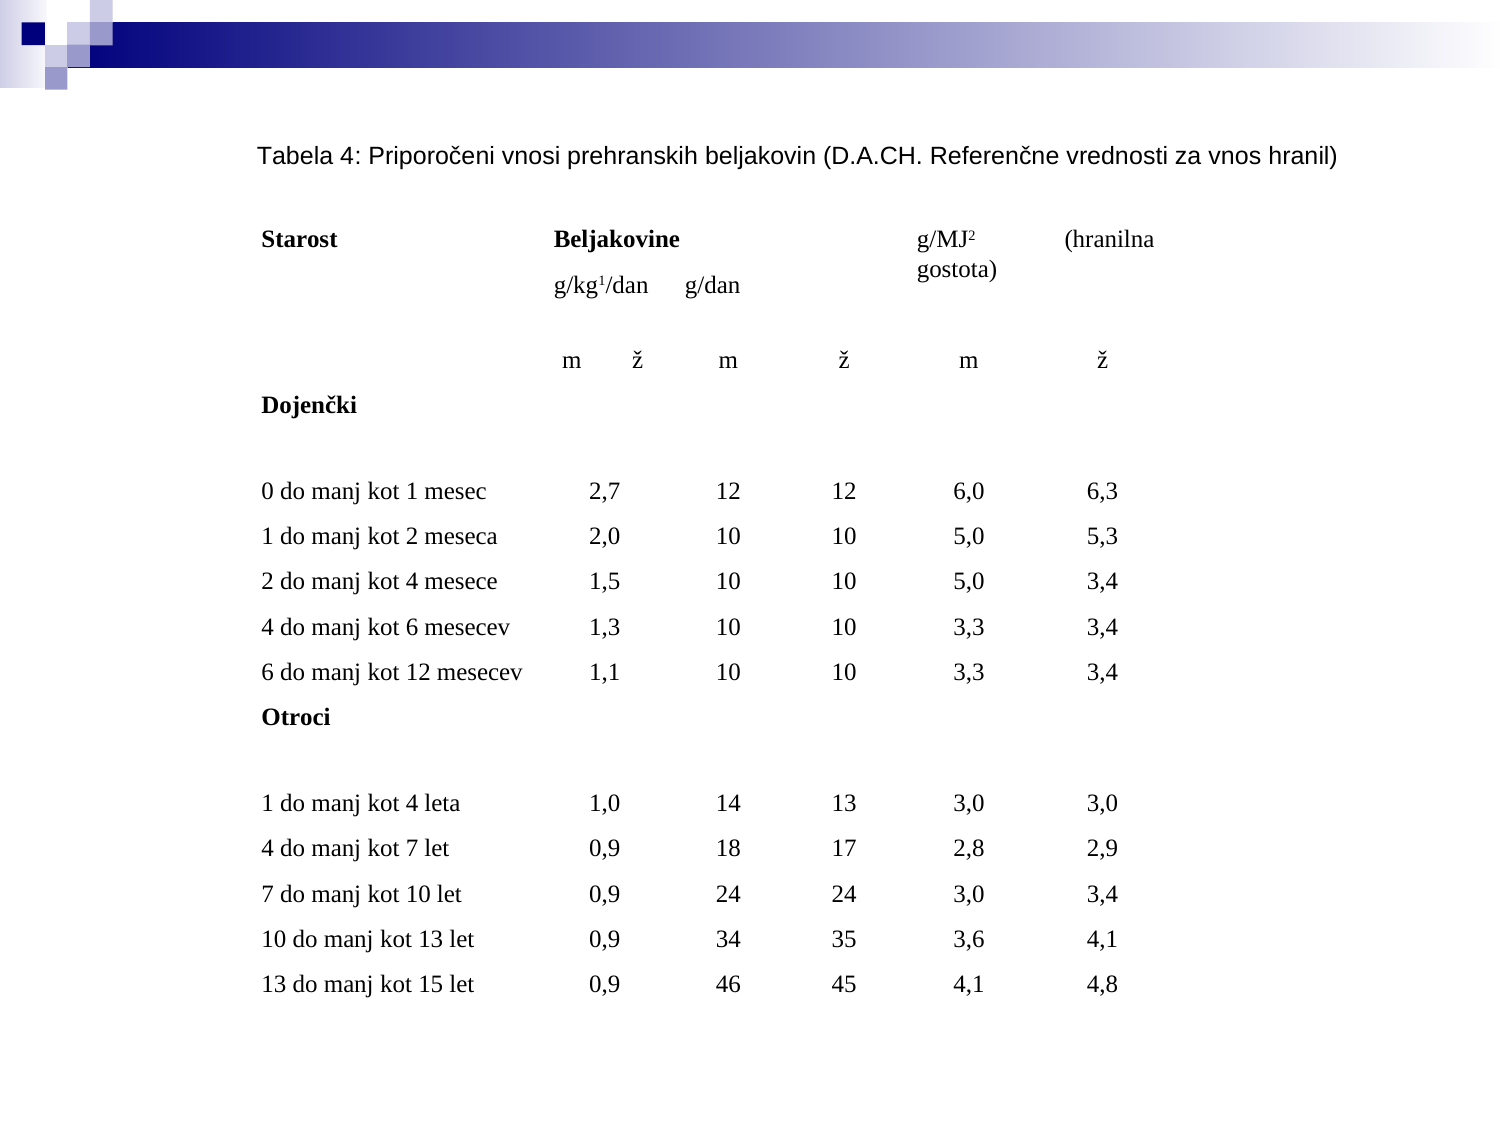

Tabela 4: Priporočeni vnosi prehranskih beljakovin (D.A.CH. Referenčne vrednosti za vnos hranil)
Tabela 4: Priporočeni vnosi prehranskih beljakovin (D.A.CH. Referenčne vrednosti za vnos hranil)
| Starost | Beljakovine | | | | g/MJ2 (hranilna gostota) | |
| --- | --- | --- | --- | --- | --- | --- |
| | g/kg1/dan | | g/dan | | | |
| | m | ž | m | ž | m | ž |
| Dojenčki | | | | | | |
| 0 do manj kot 1 mesec | 2,7 | | 12 | 12 | 6,0 | 6,3 |
| 1 do manj kot 2 meseca | 2,0 | | 10 | 10 | 5,0 | 5,3 |
| 2 do manj kot 4 mesece | 1,5 | | 10 | 10 | 5,0 | 3,4 |
| 4 do manj kot 6 mesecev | 1,3 | | 10 | 10 | 3,3 | 3,4 |
| 6 do manj kot 12 mesecev | 1,1 | | 10 | 10 | 3,3 | 3,4 |
| Otroci | | | | | | |
| 1 do manj kot 4 leta | 1,0 | | 14 | 13 | 3,0 | 3,0 |
| 4 do manj kot 7 let | 0,9 | | 18 | 17 | 2,8 | 2,9 |
| 7 do manj kot 10 let | 0,9 | | 24 | 24 | 3,0 | 3,4 |
| 10 do manj kot 13 let | 0,9 | | 34 | 35 | 3,6 | 4,1 |
| 13 do manj kot 15 let | 0,9 | | 46 | 45 | 4,1 | 4,8 |